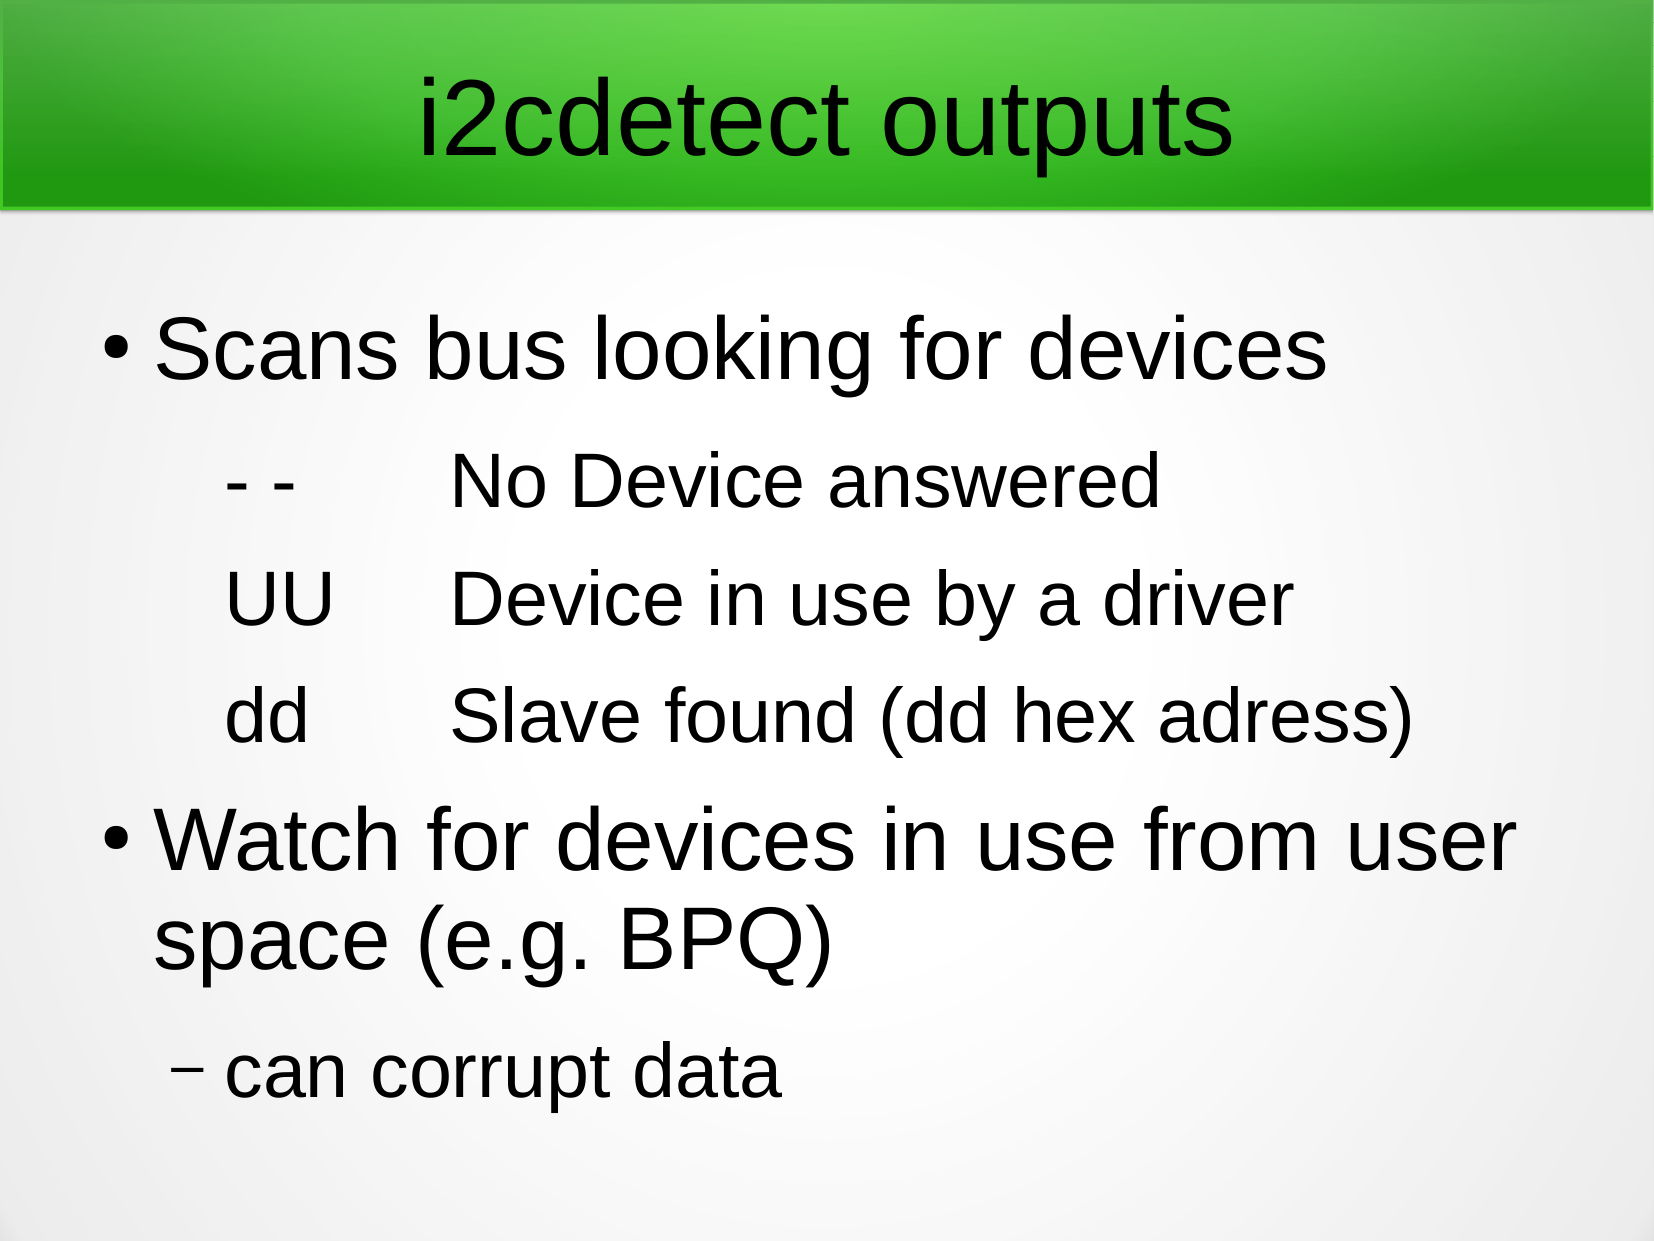

# i2cdetect outputs
Scans bus looking for devices
- -			No Device answered
UU		Device in use by a driver
dd 	Slave found (dd hex adress)
Watch for devices in use from user space (e.g. BPQ)
can corrupt data